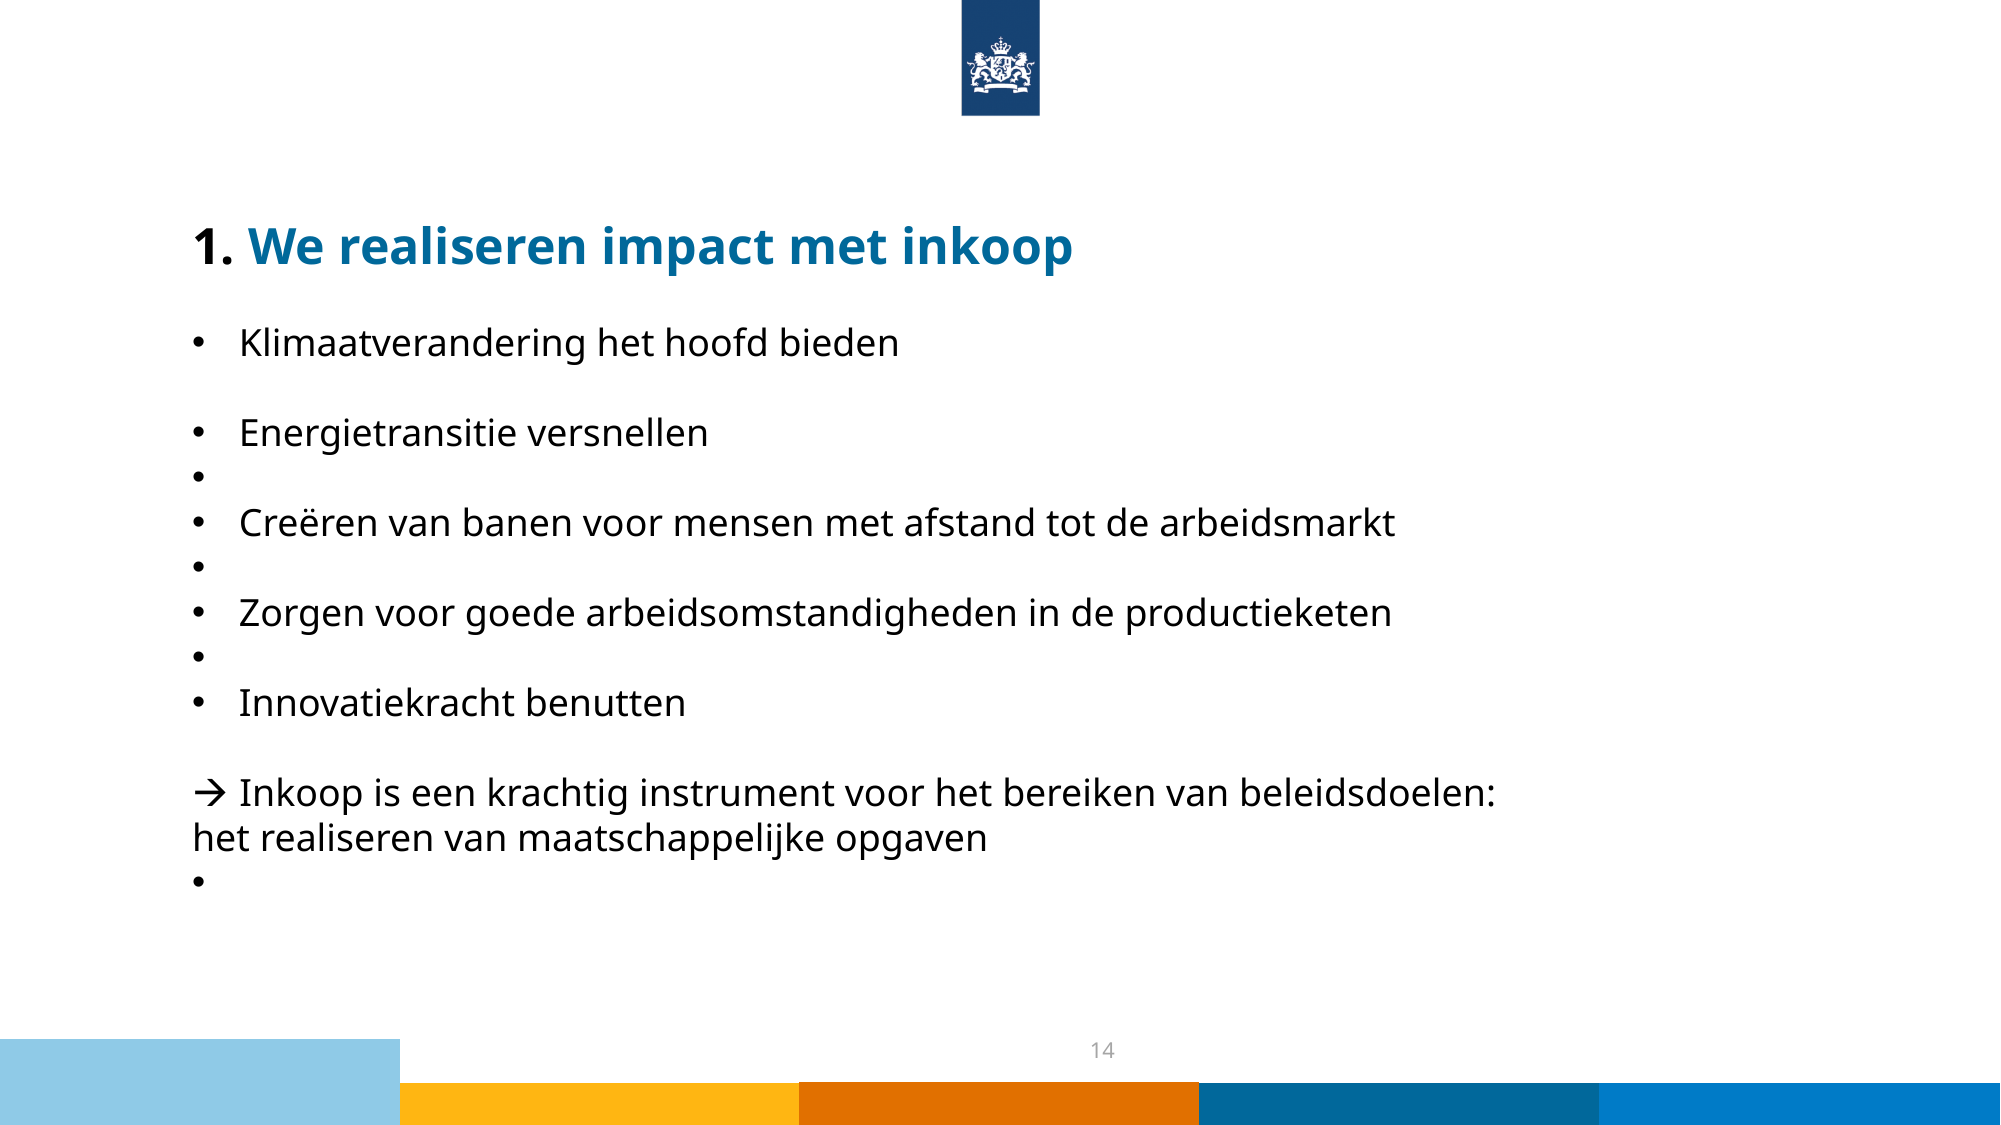

We realiseren impact met inkoop
Klimaatverandering het hoofd bieden
Energietransitie versnellen
Creëren van banen voor mensen met afstand tot de arbeidsmarkt
Zorgen voor goede arbeidsomstandigheden in de productieketen
Innovatiekracht benutten
 Inkoop is een krachtig instrument voor het bereiken van beleidsdoelen:
het realiseren van maatschappelijke opgaven